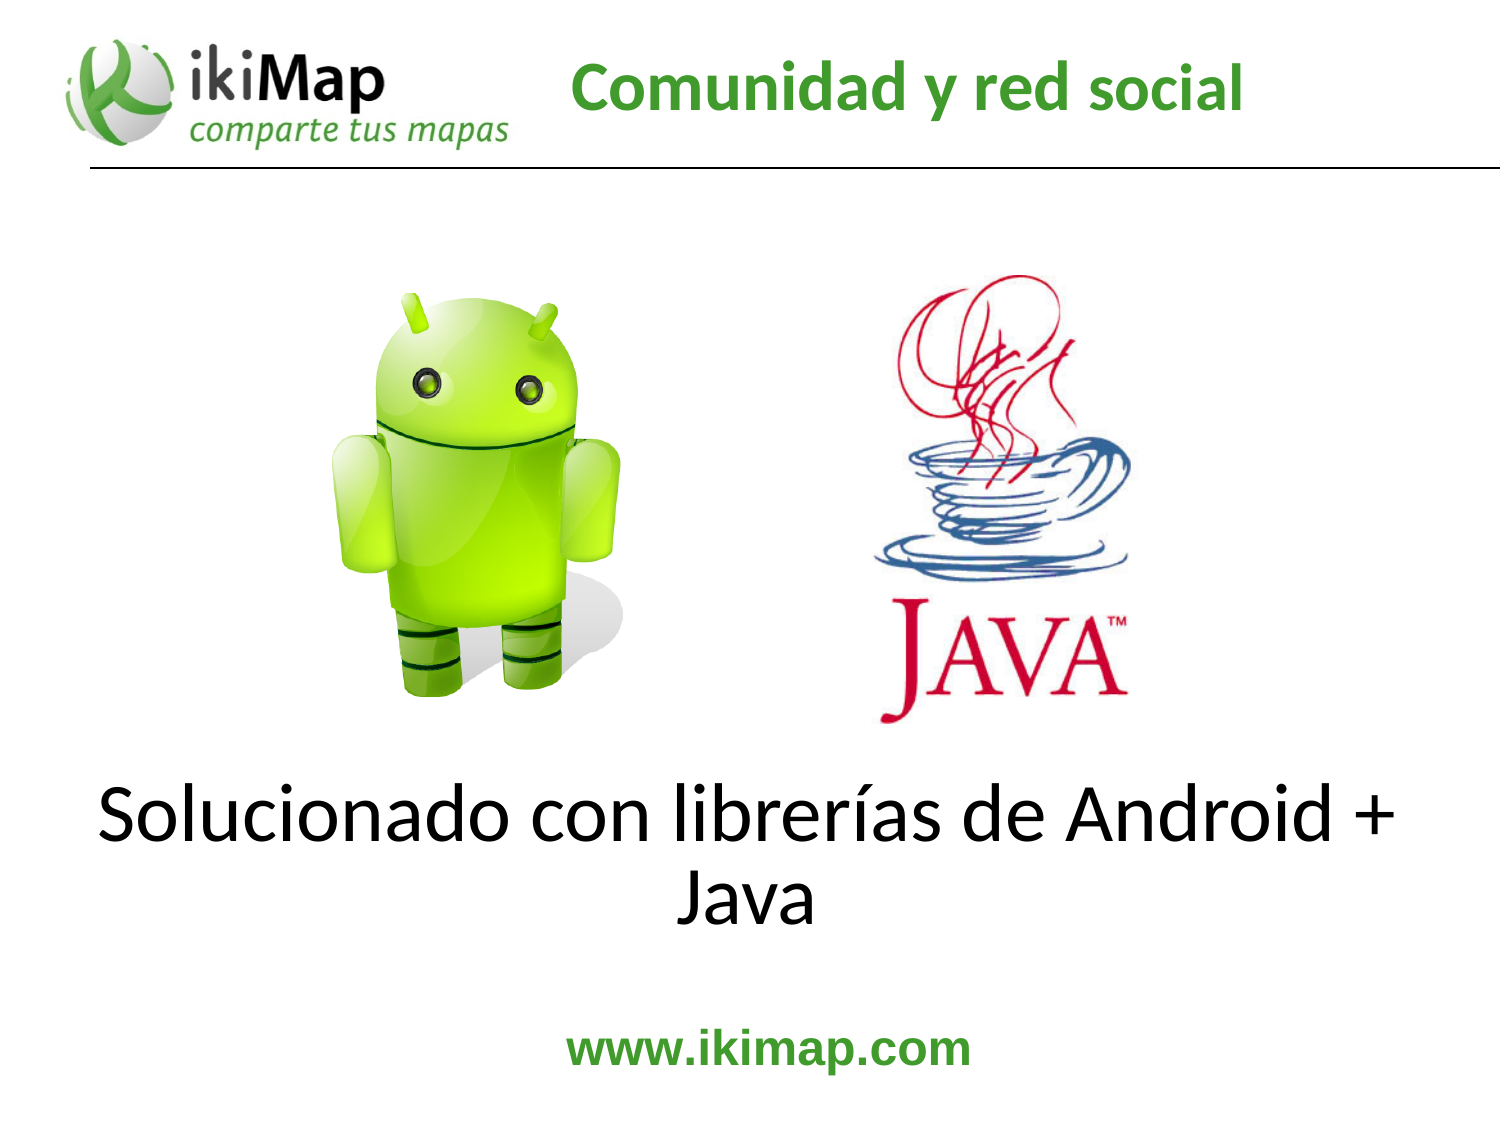

Comunidad y red social
Solucionado con librerías de Android + Java
www.ikimap.com